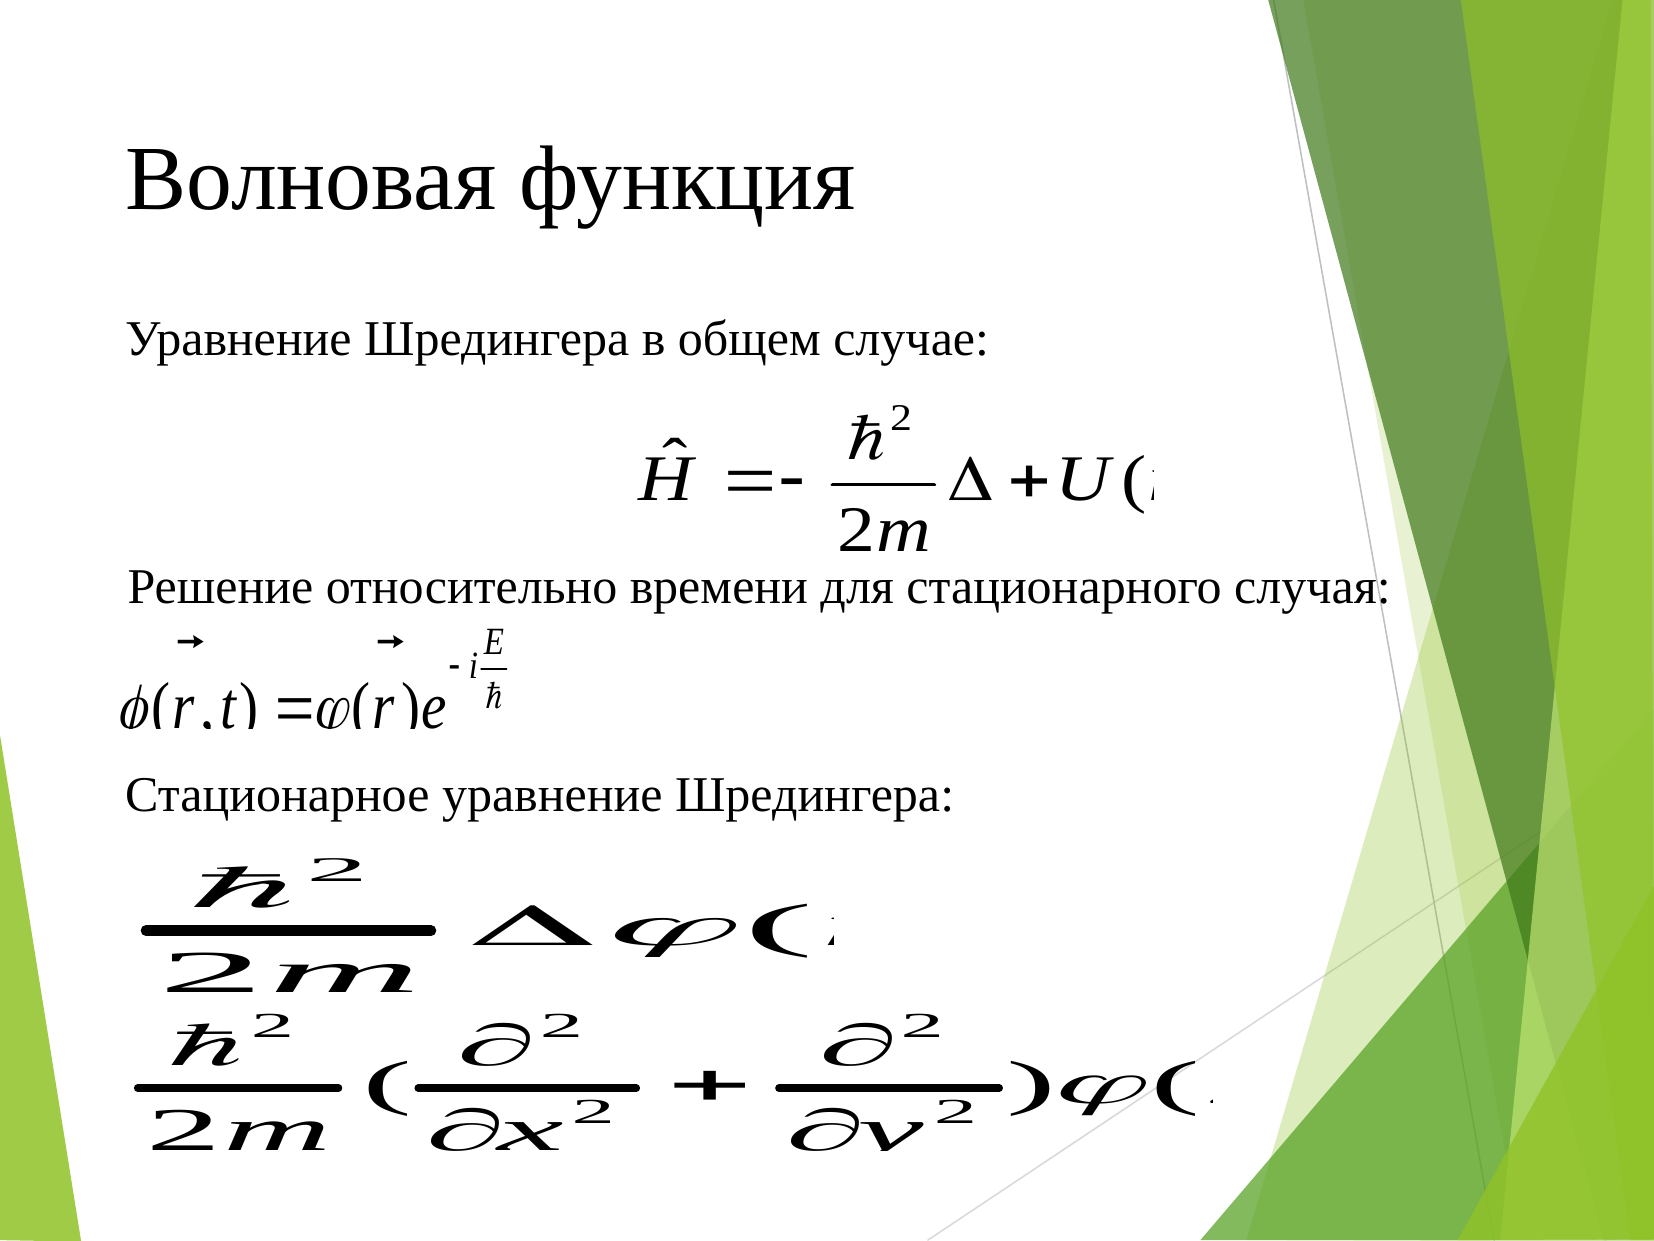

# Волновая функция
Уравнение Шредингера в общем случае:
Решение относительно времени для стационарного случая:
Стационарное уравнение Шредингера: